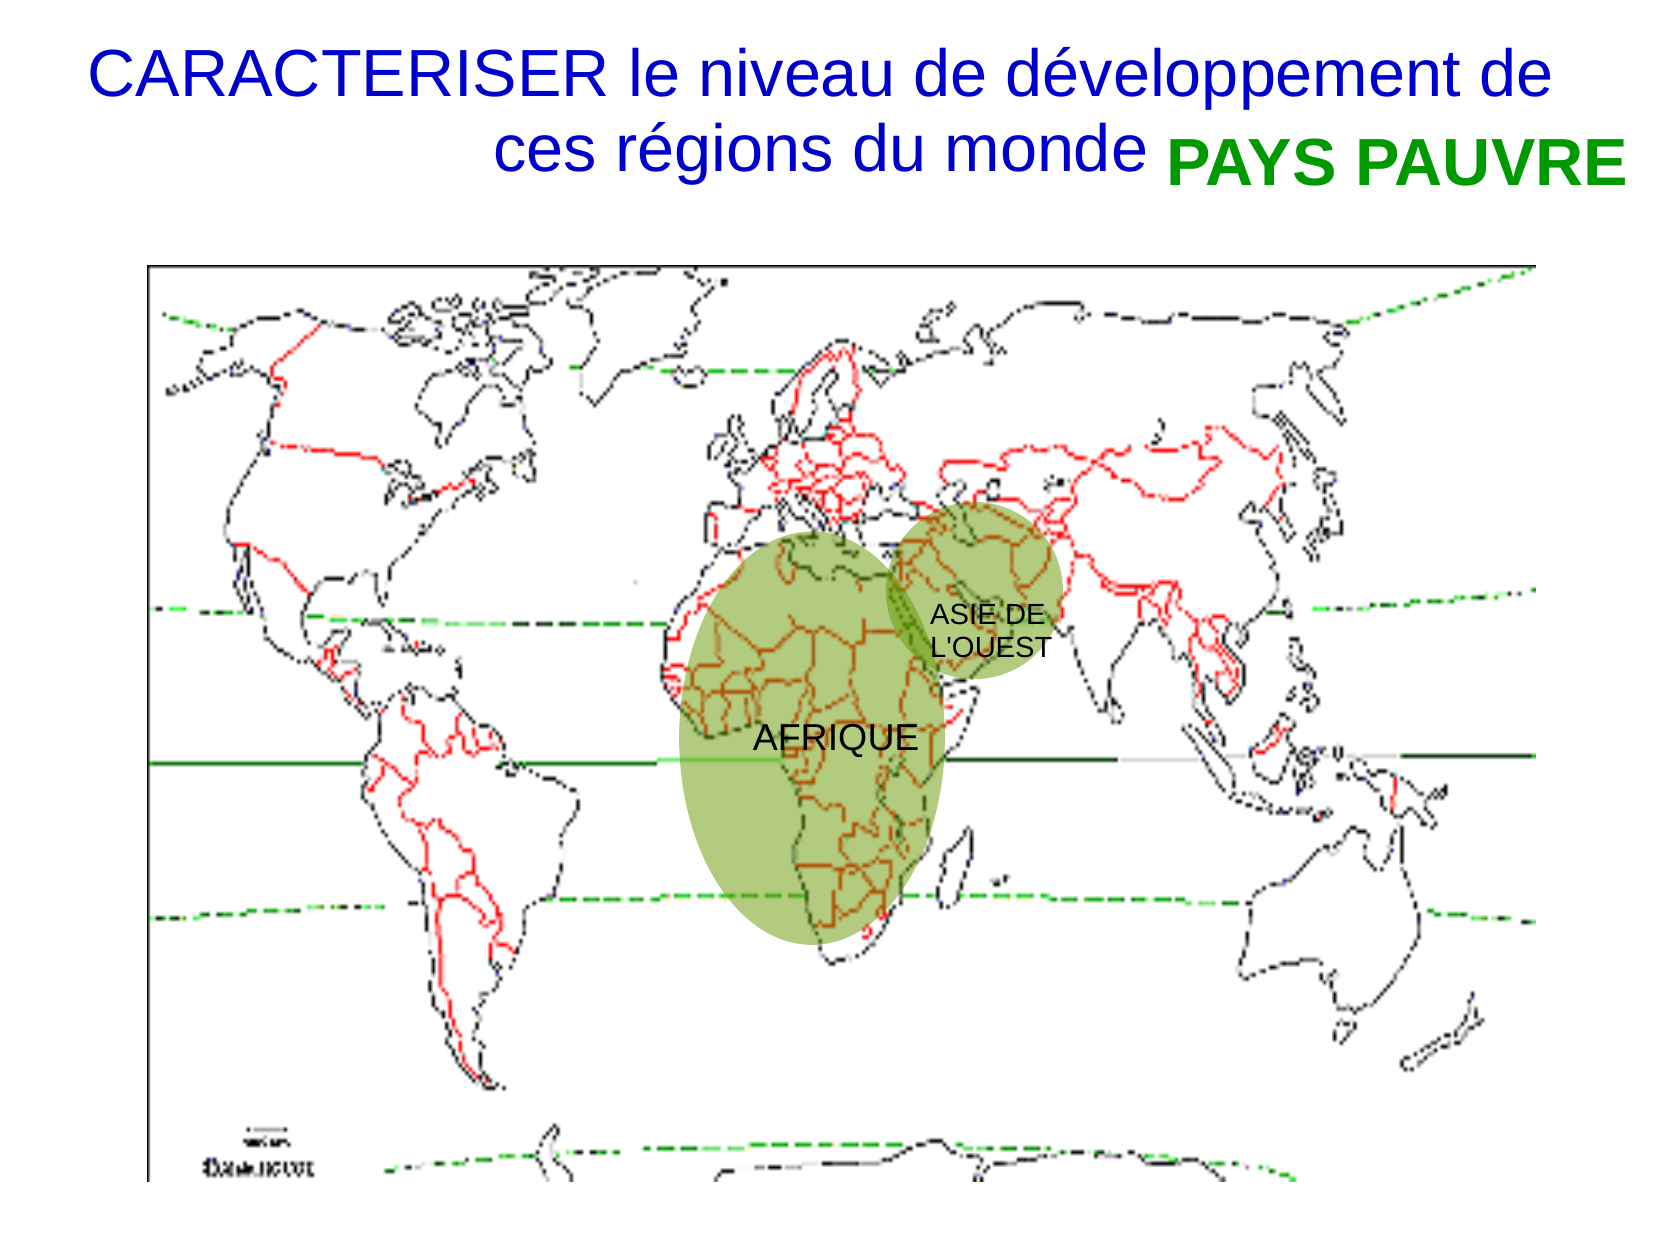

# CARACTERISER le niveau de développement de ces régions du monde
PAYS PAUVRE
ASIE DE
L'OUEST
AFRIQUE